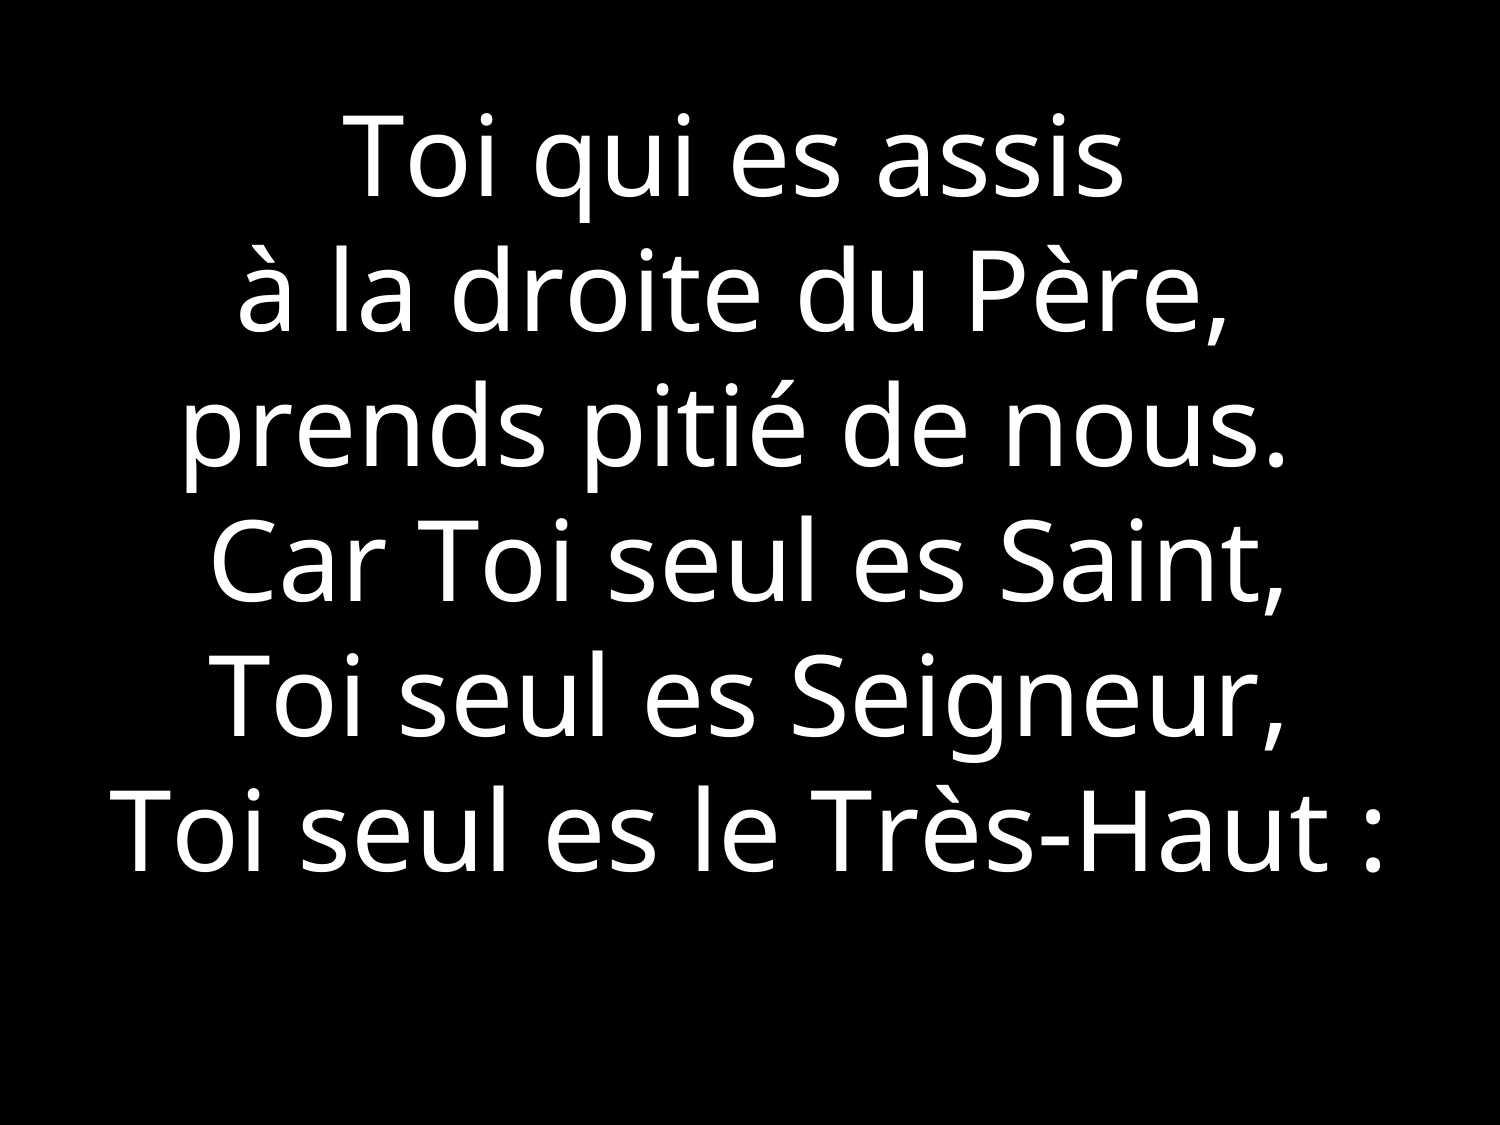

# Toi qui es assis à la droite du Père, prends pitié de nous. Car Toi seul es Saint, Toi seul es Seigneur, Toi seul es le Très-Haut :